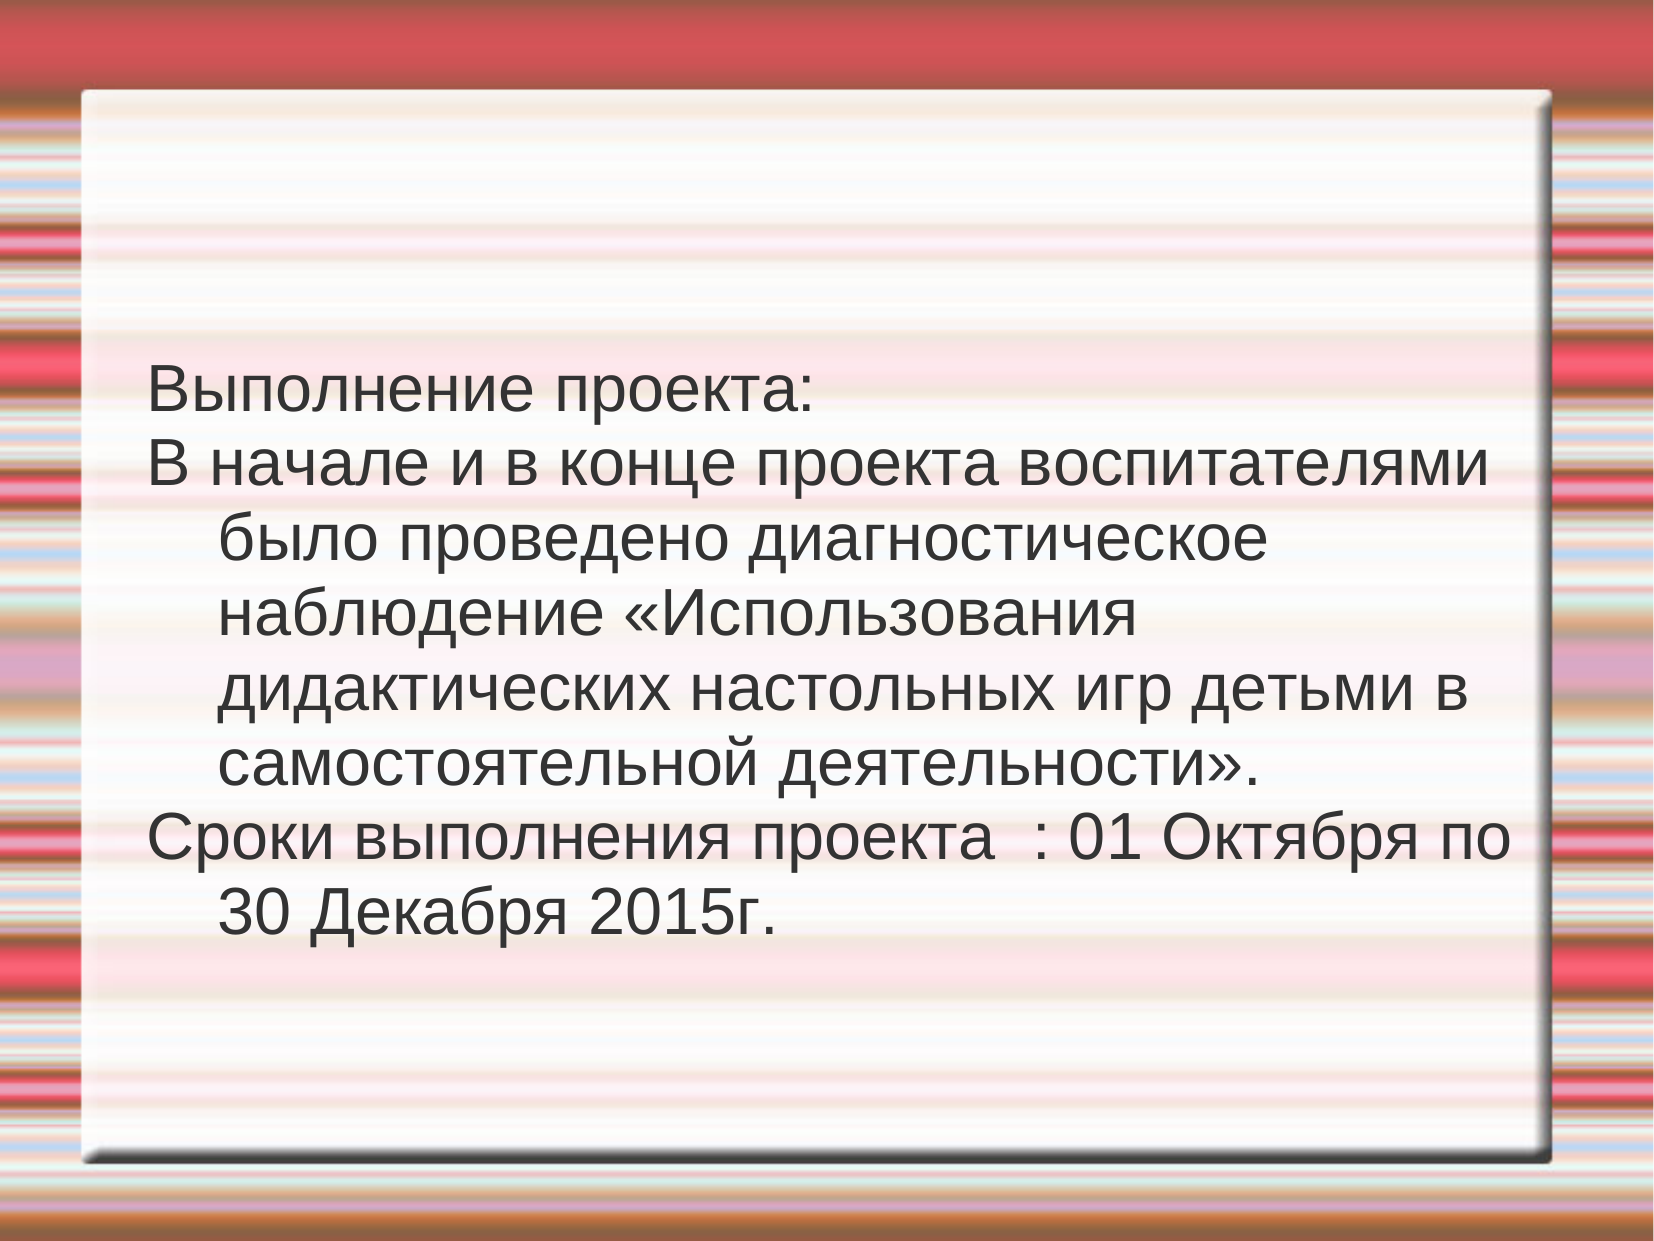

#
Выполнение проекта:
В начале и в конце проекта воспитателями было проведено диагностическое наблюдение «Использования дидактических настольных игр детьми в самостоятельной деятельности».
Сроки выполнения проекта : 01 Октября по 30 Декабря 2015г.